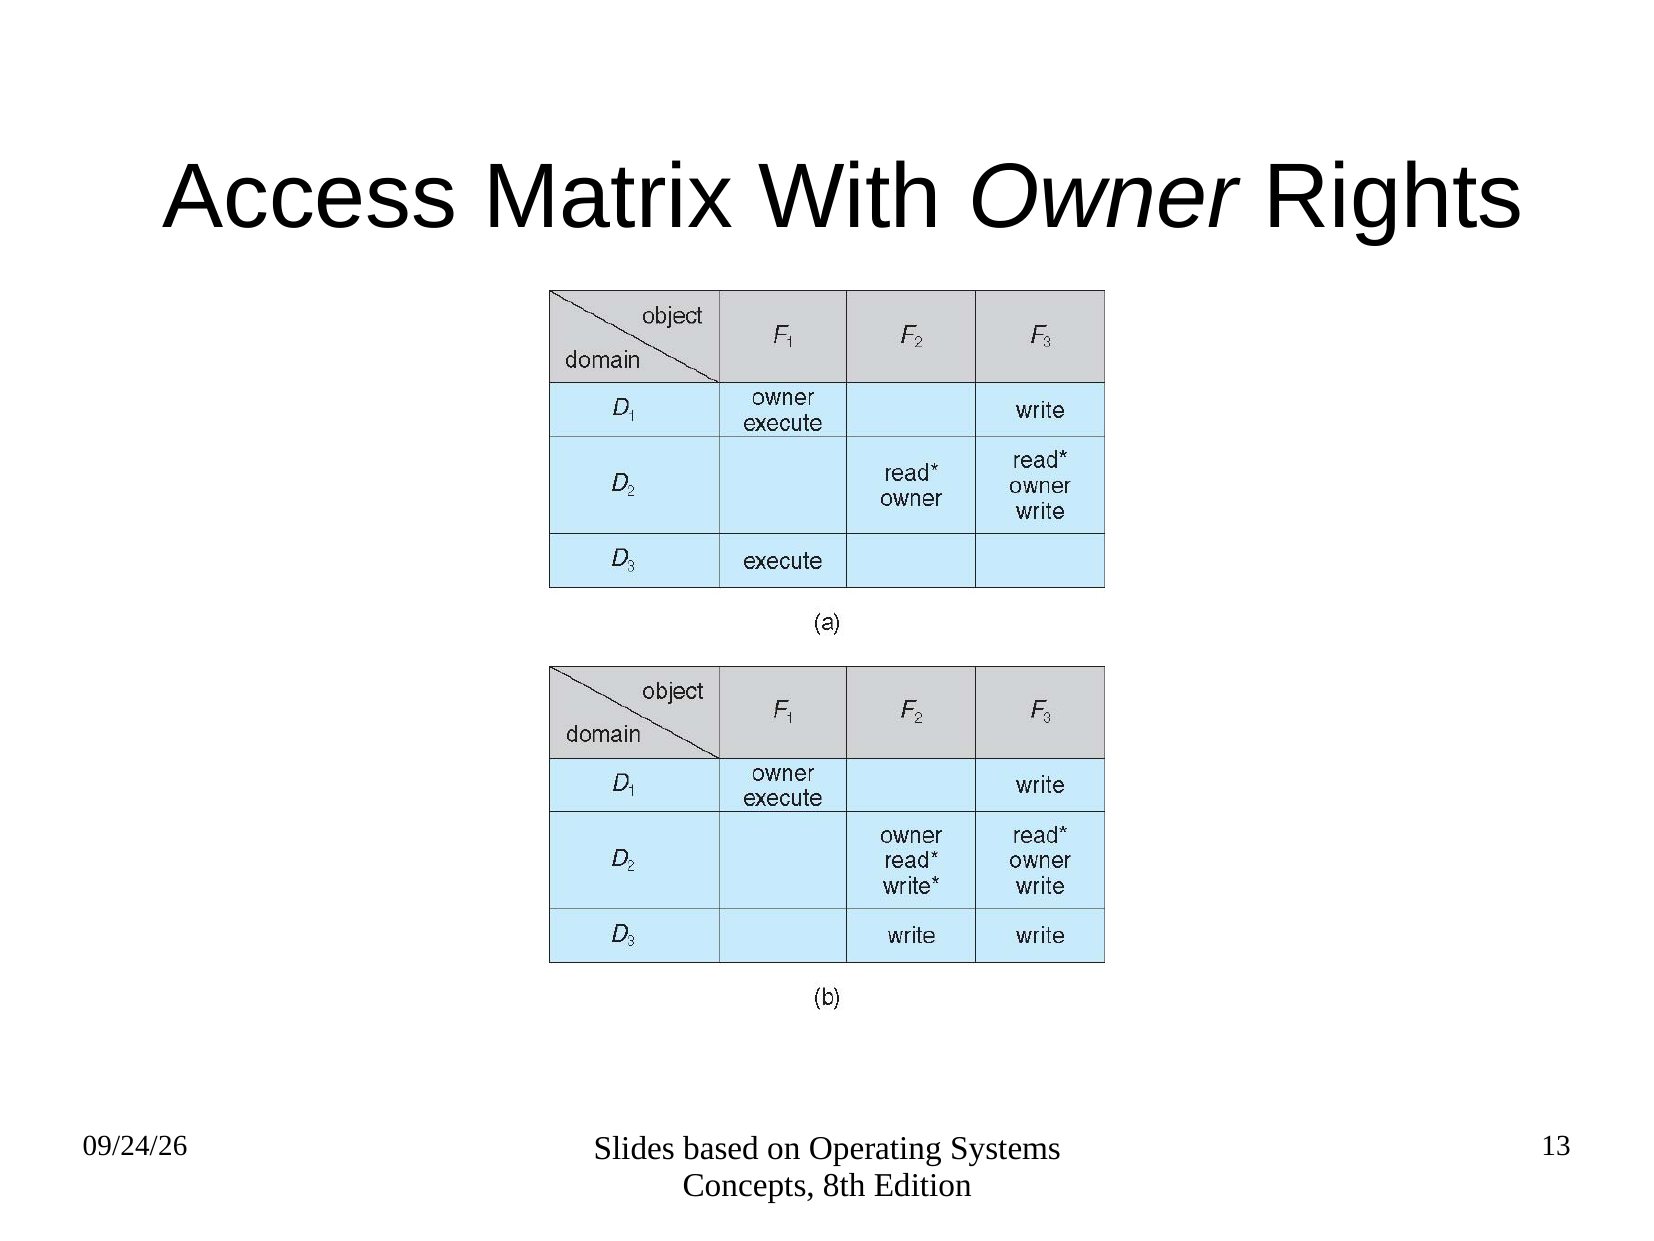

# Access Matrix With Owner Rights
13